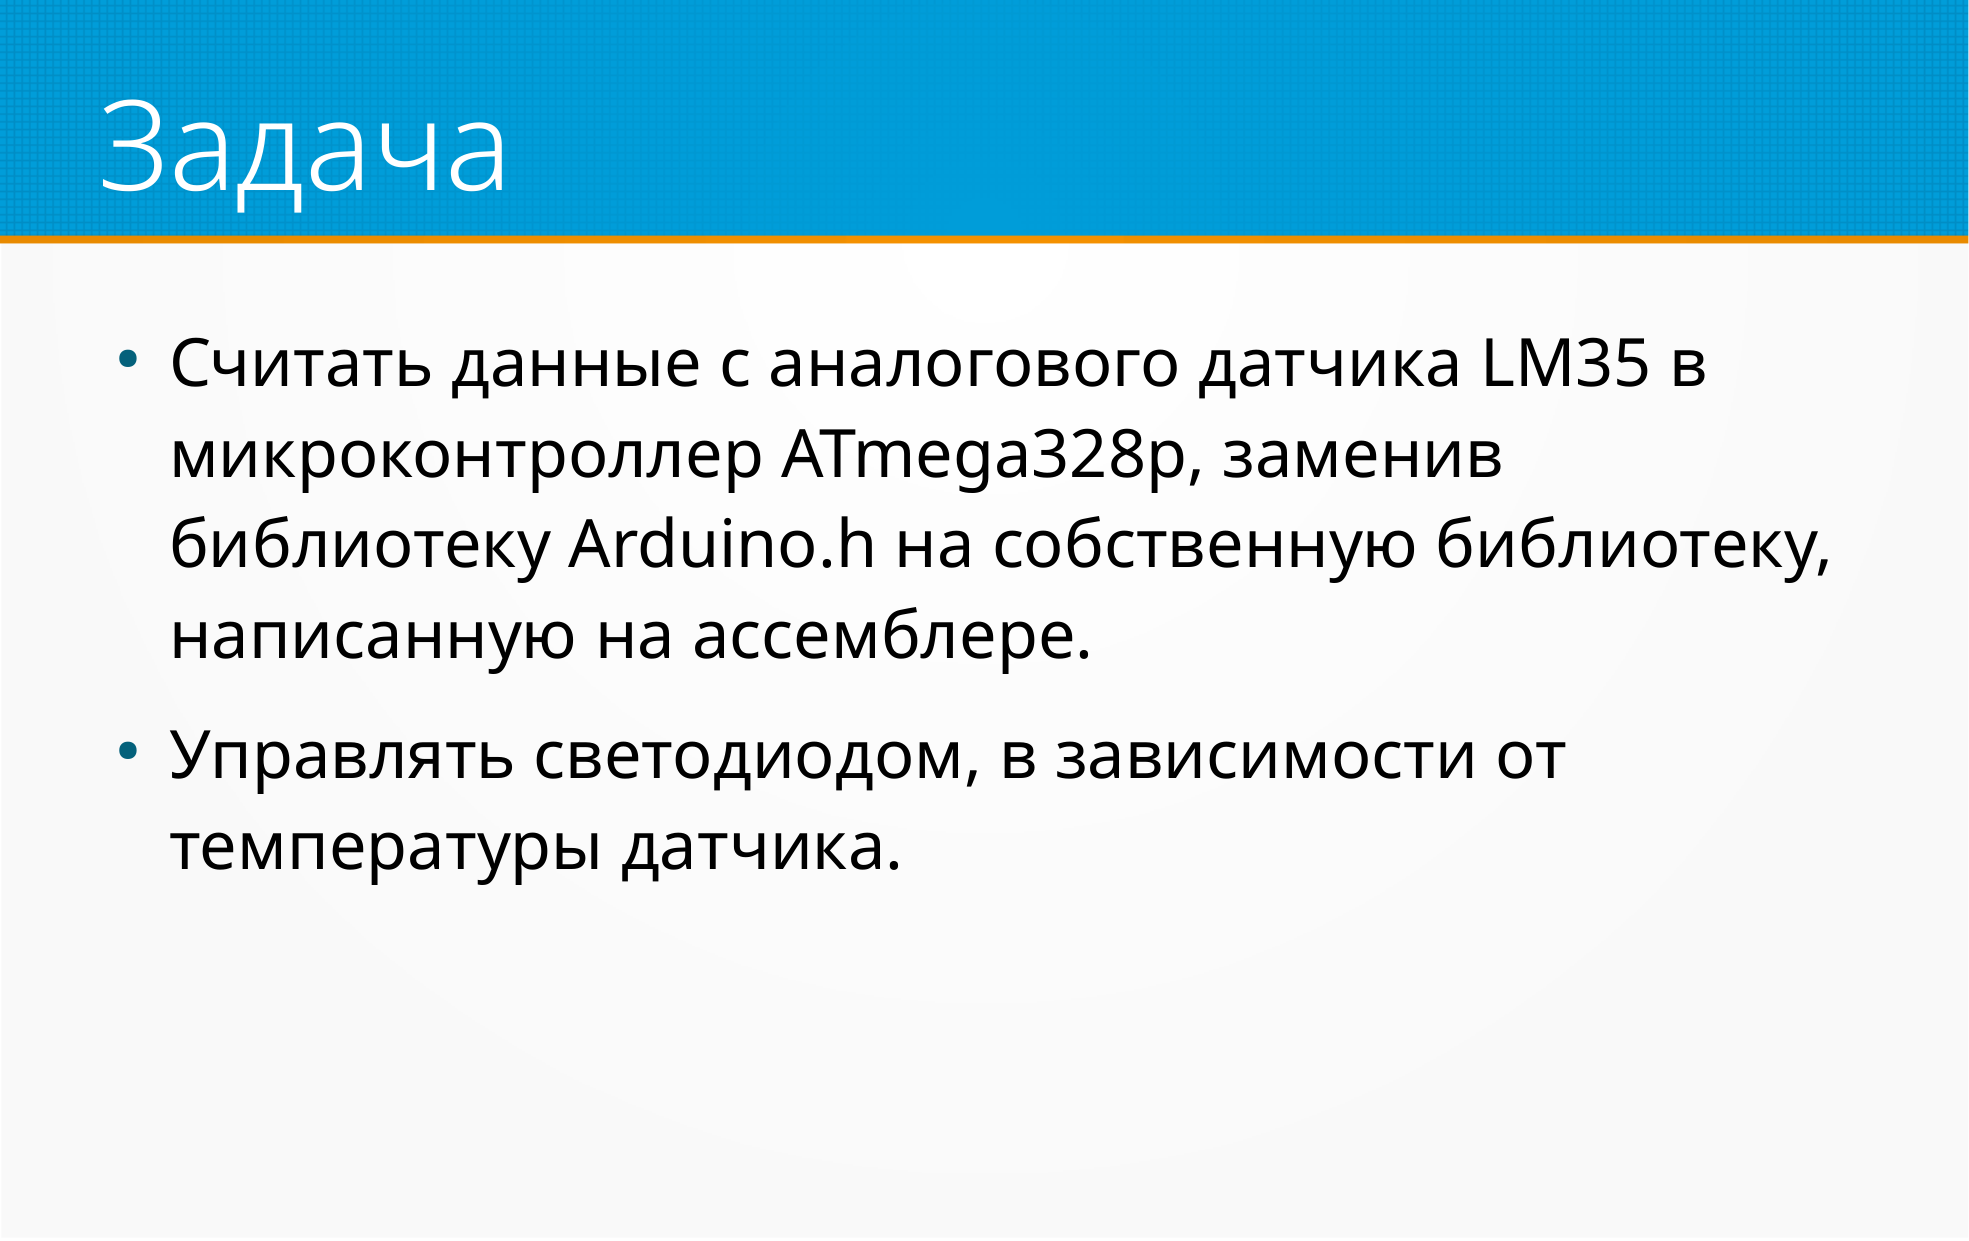

# Задача
Считать данные с аналогового датчика LM35 в микроконтроллер ATmega328p, заменив библиотеку Arduino.h на собственную библиотеку, написанную на ассемблере.
Управлять светодиодом, в зависимости от температуры датчика.